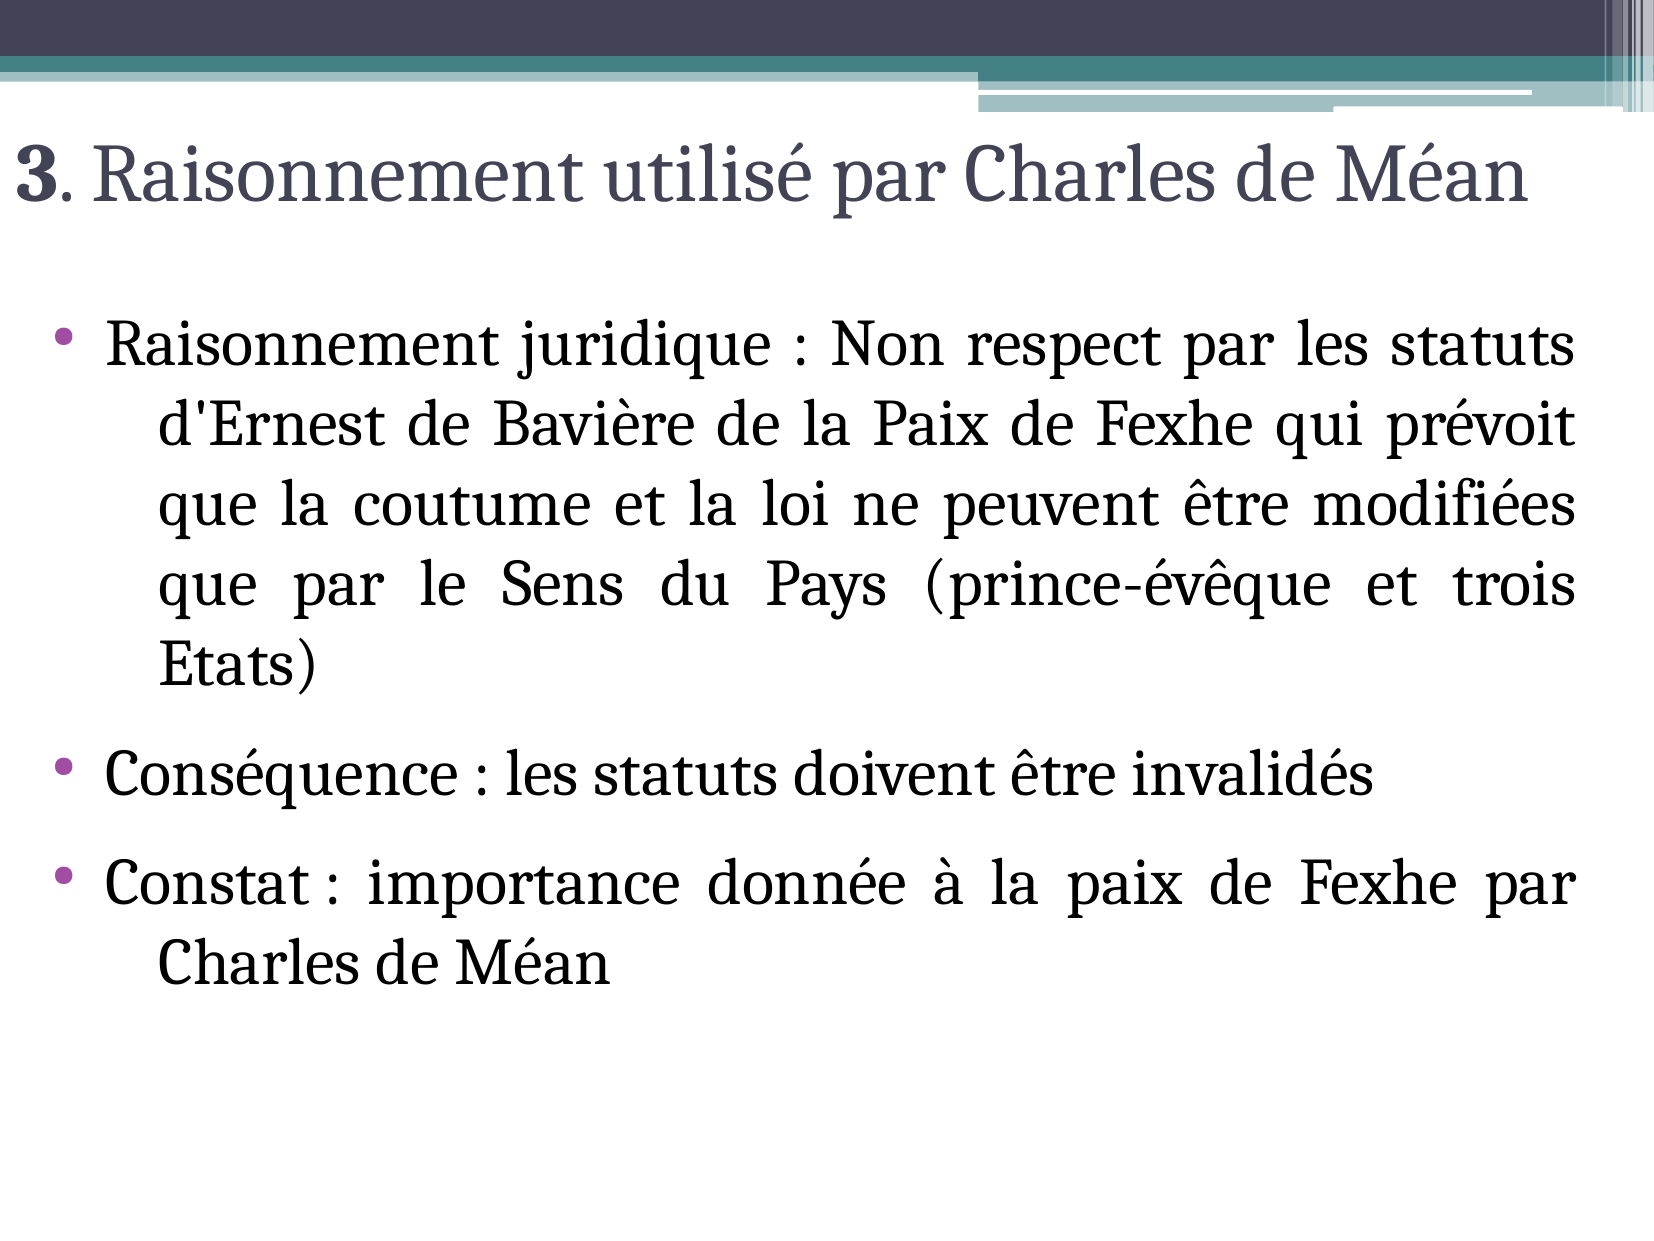

# 3. Raisonnement utilisé par Charles de Méan
Raisonnement juridique : Non respect par les statuts d'Ernest de Bavière de la Paix de Fexhe qui prévoit que la coutume et la loi ne peuvent être modifiées que par le Sens du Pays (prince-évêque et trois Etats)
Conséquence : les statuts doivent être invalidés
Constat : importance donnée à la paix de Fexhe par Charles de Méan